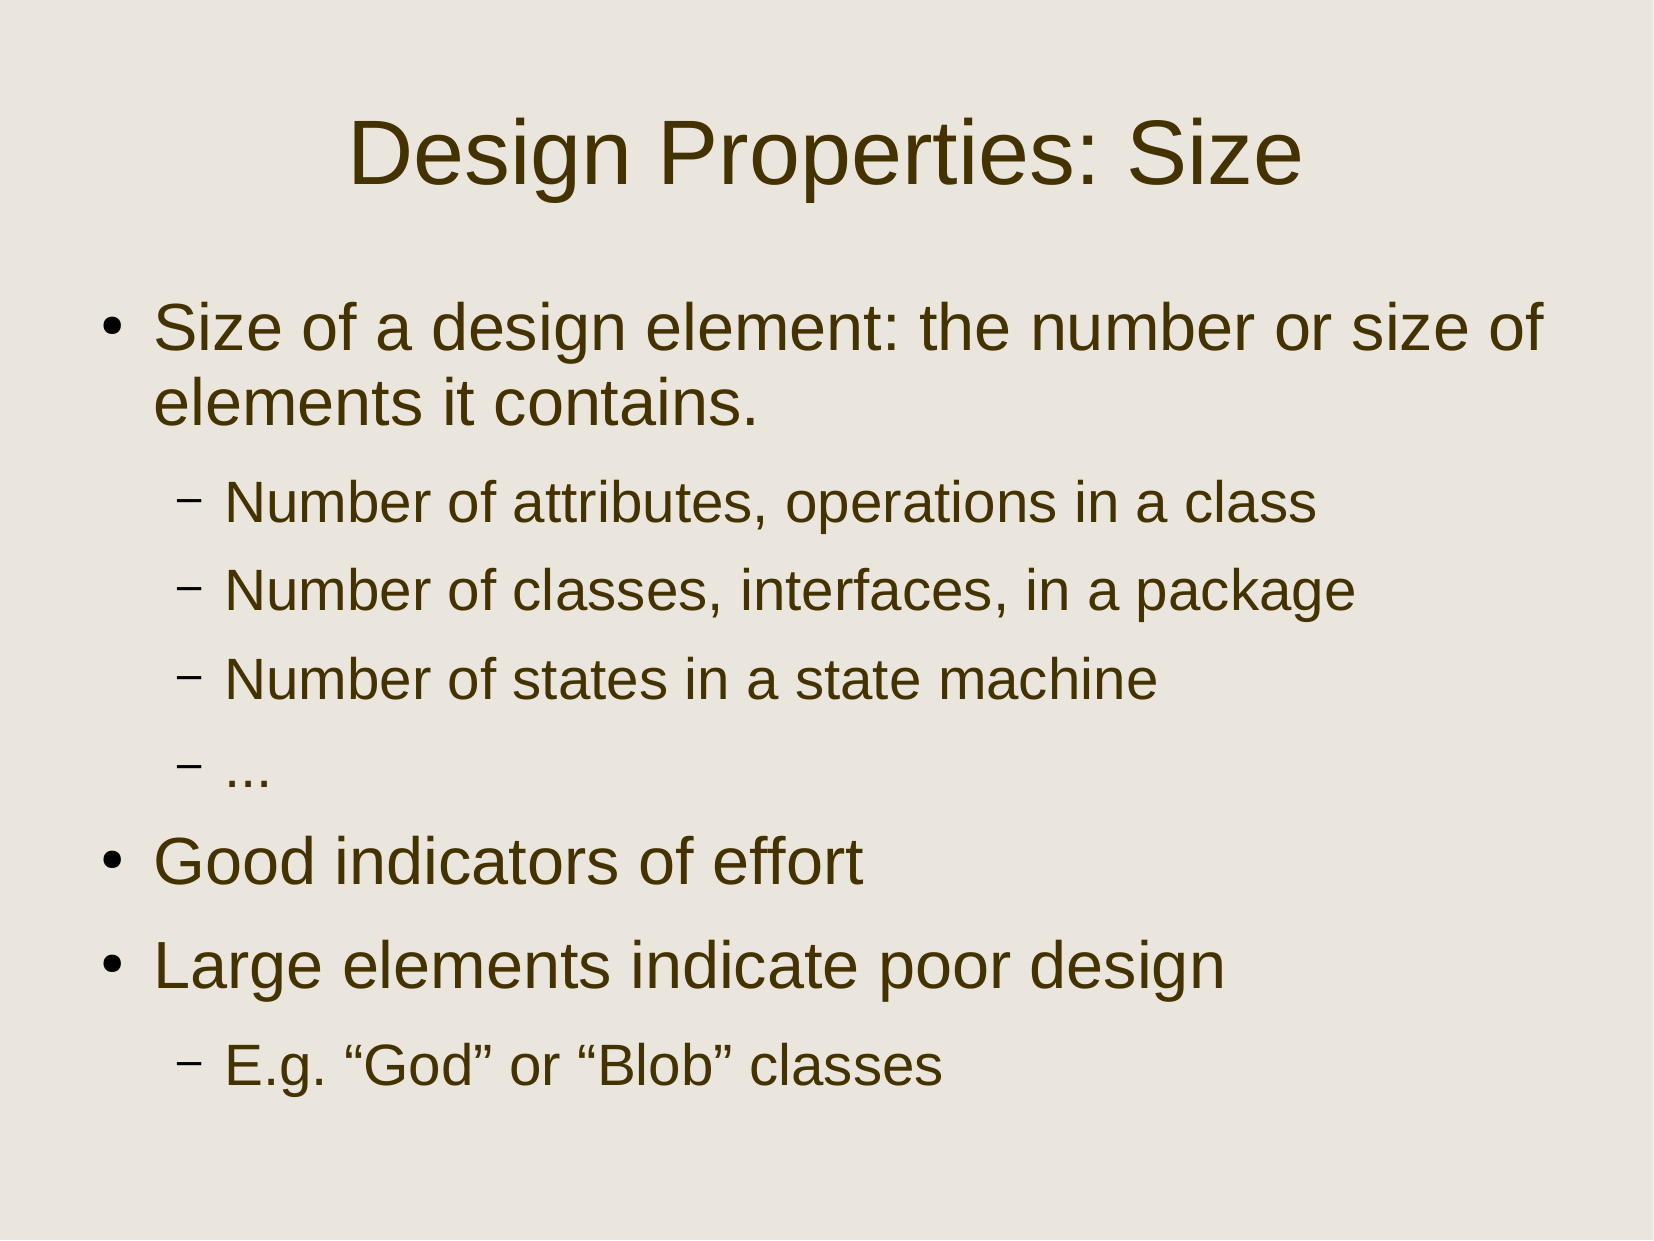

# Design Properties: Size
Size of a design element: the number or size of elements it contains.
Number of attributes, operations in a class
Number of classes, interfaces, in a package
Number of states in a state machine
...
Good indicators of effort
Large elements indicate poor design
E.g. “God” or “Blob” classes